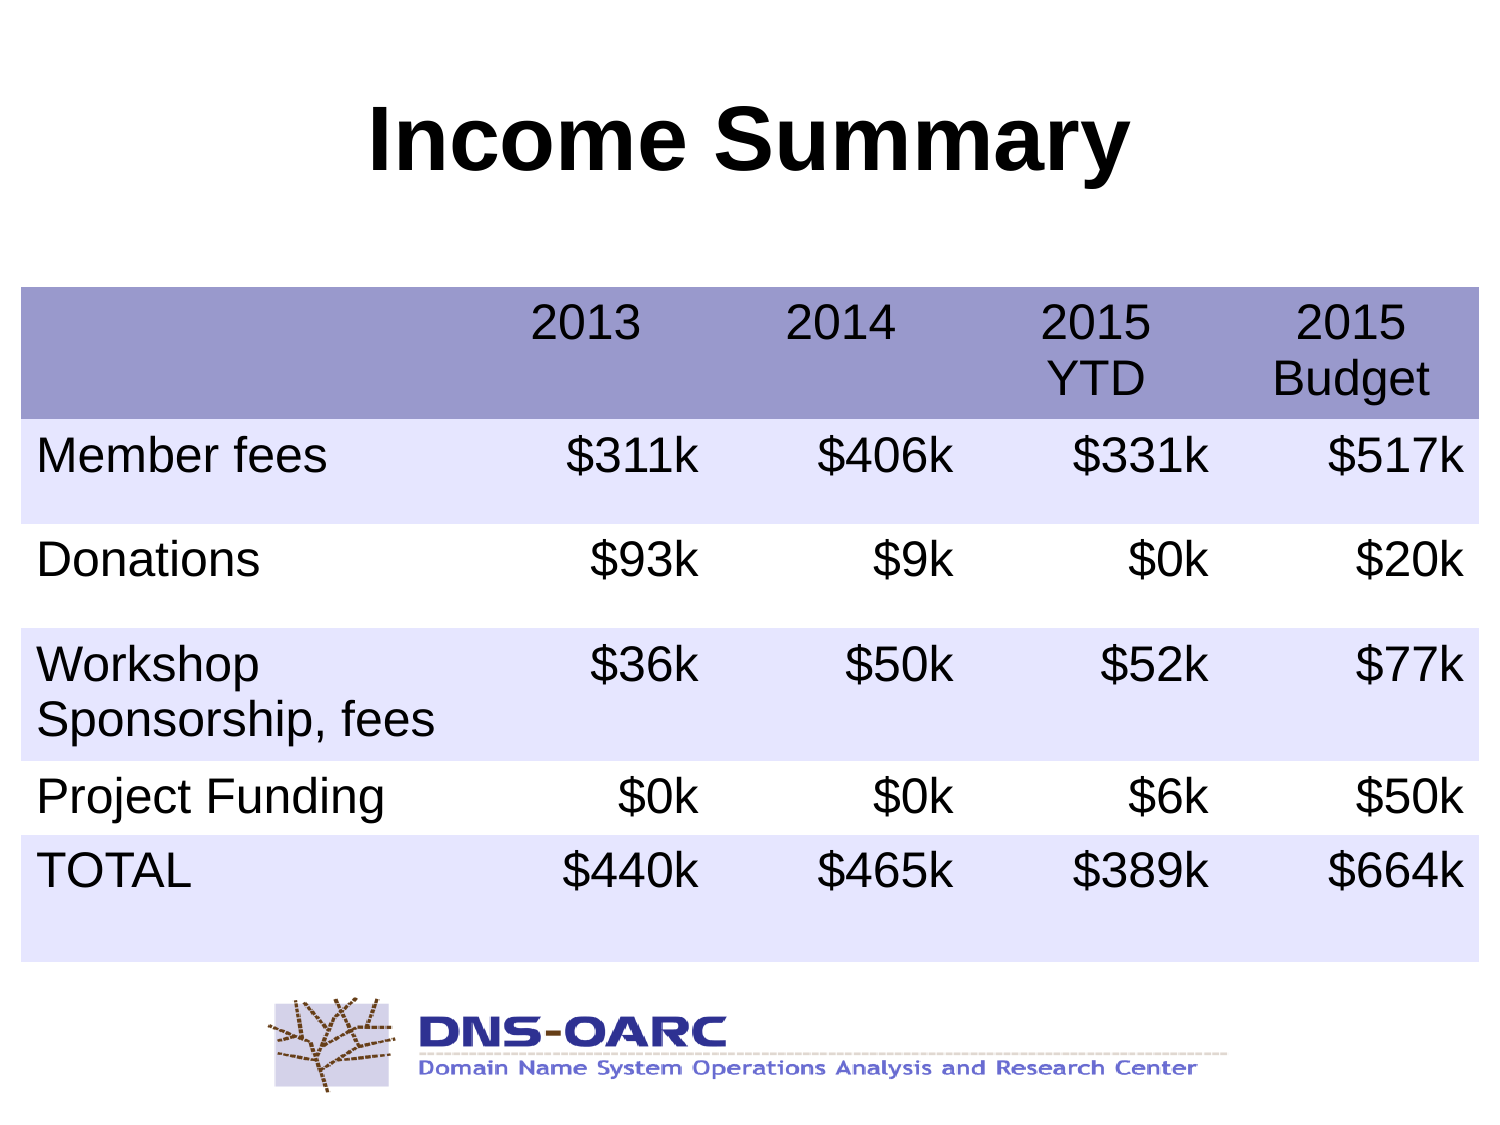

# Income Summary
| | 2013 | 2014 | 2015 YTD | 2015 Budget |
| --- | --- | --- | --- | --- |
| Member fees | $311k | $406k | $331k | $517k |
| Donations | $93k | $9k | $0k | $20k |
| Workshop Sponsorship, fees | $36k | $50k | $52k | $77k |
| Project Funding | $0k | $0k | $6k | $50k |
| TOTAL | $440k | $465k | $389k | $664k |